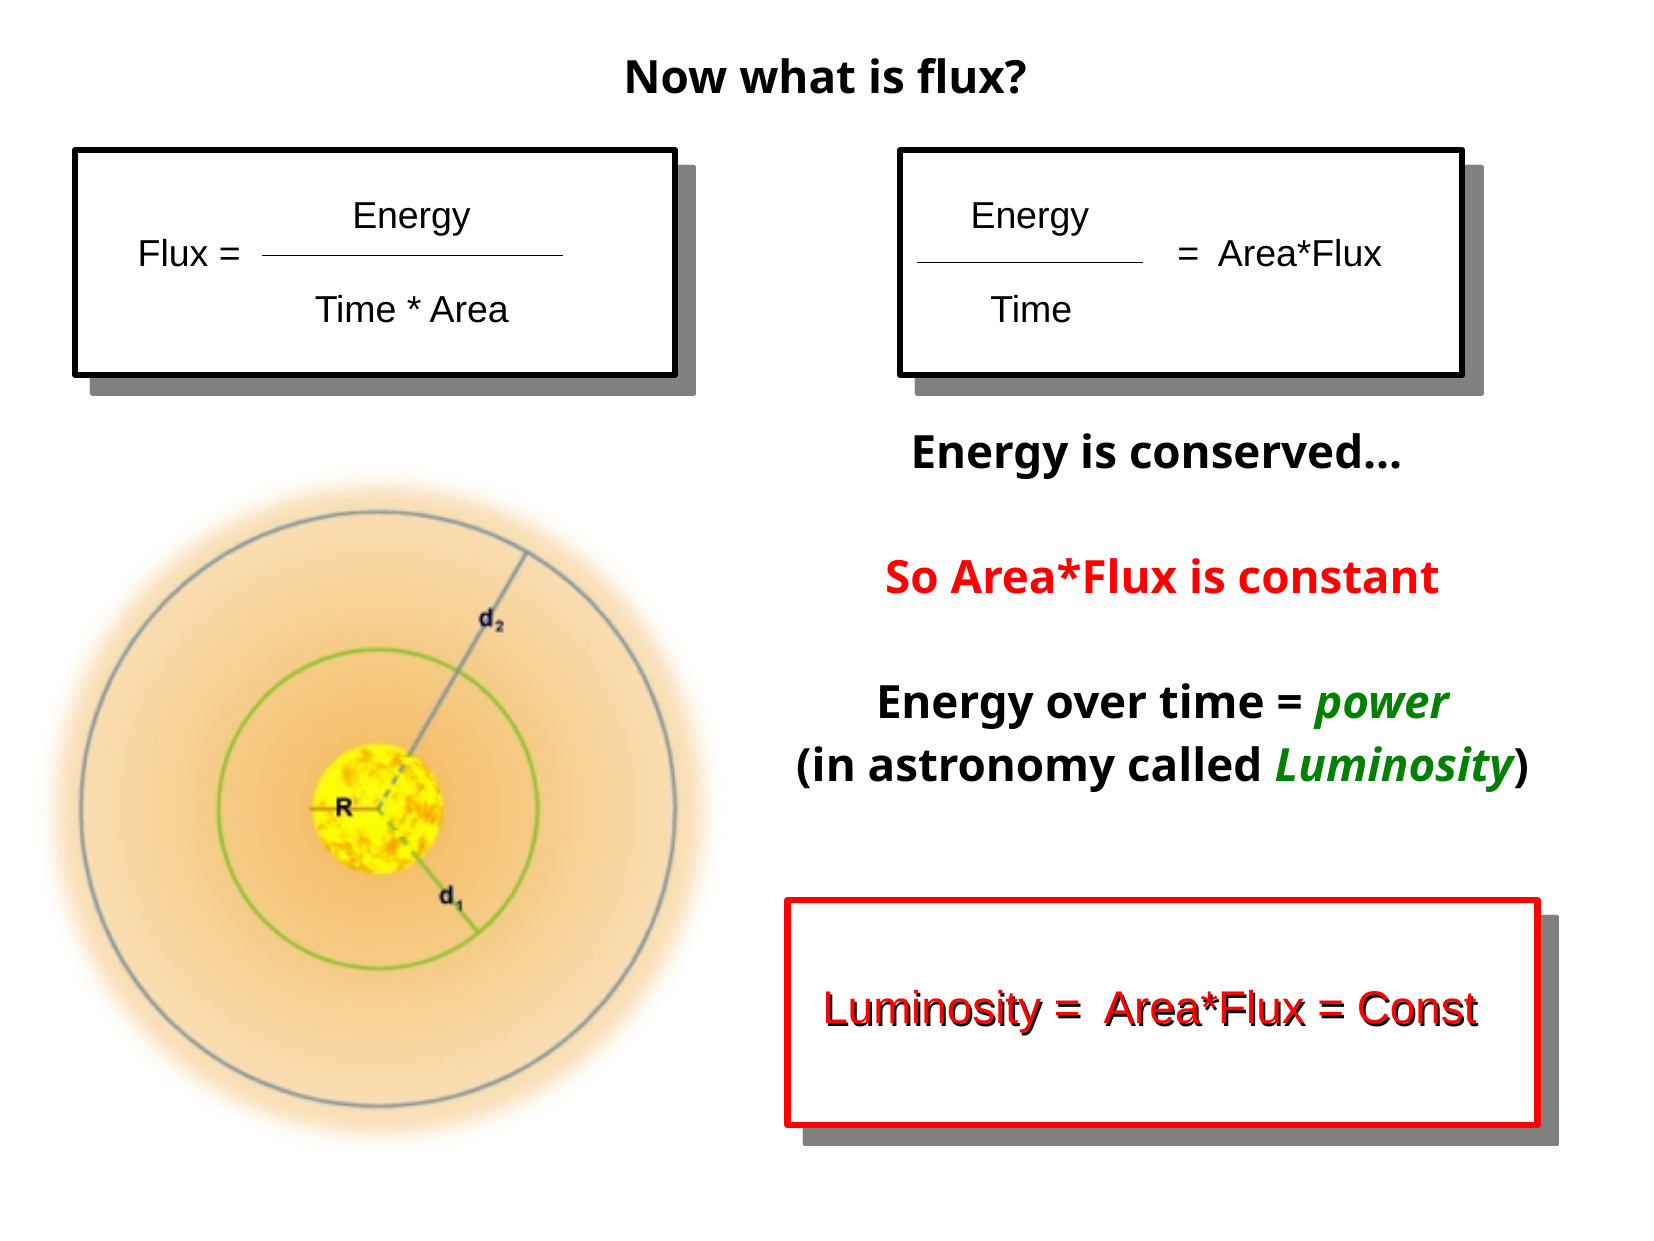

Now what is flux?
Energy
Energy
 Flux =
= Area*Flux
Time * Area
Time
Energy is conserved...
So Area*Flux is constant
Energy over time = power
(in astronomy called Luminosity)
Luminosity = Area*Flux = Const